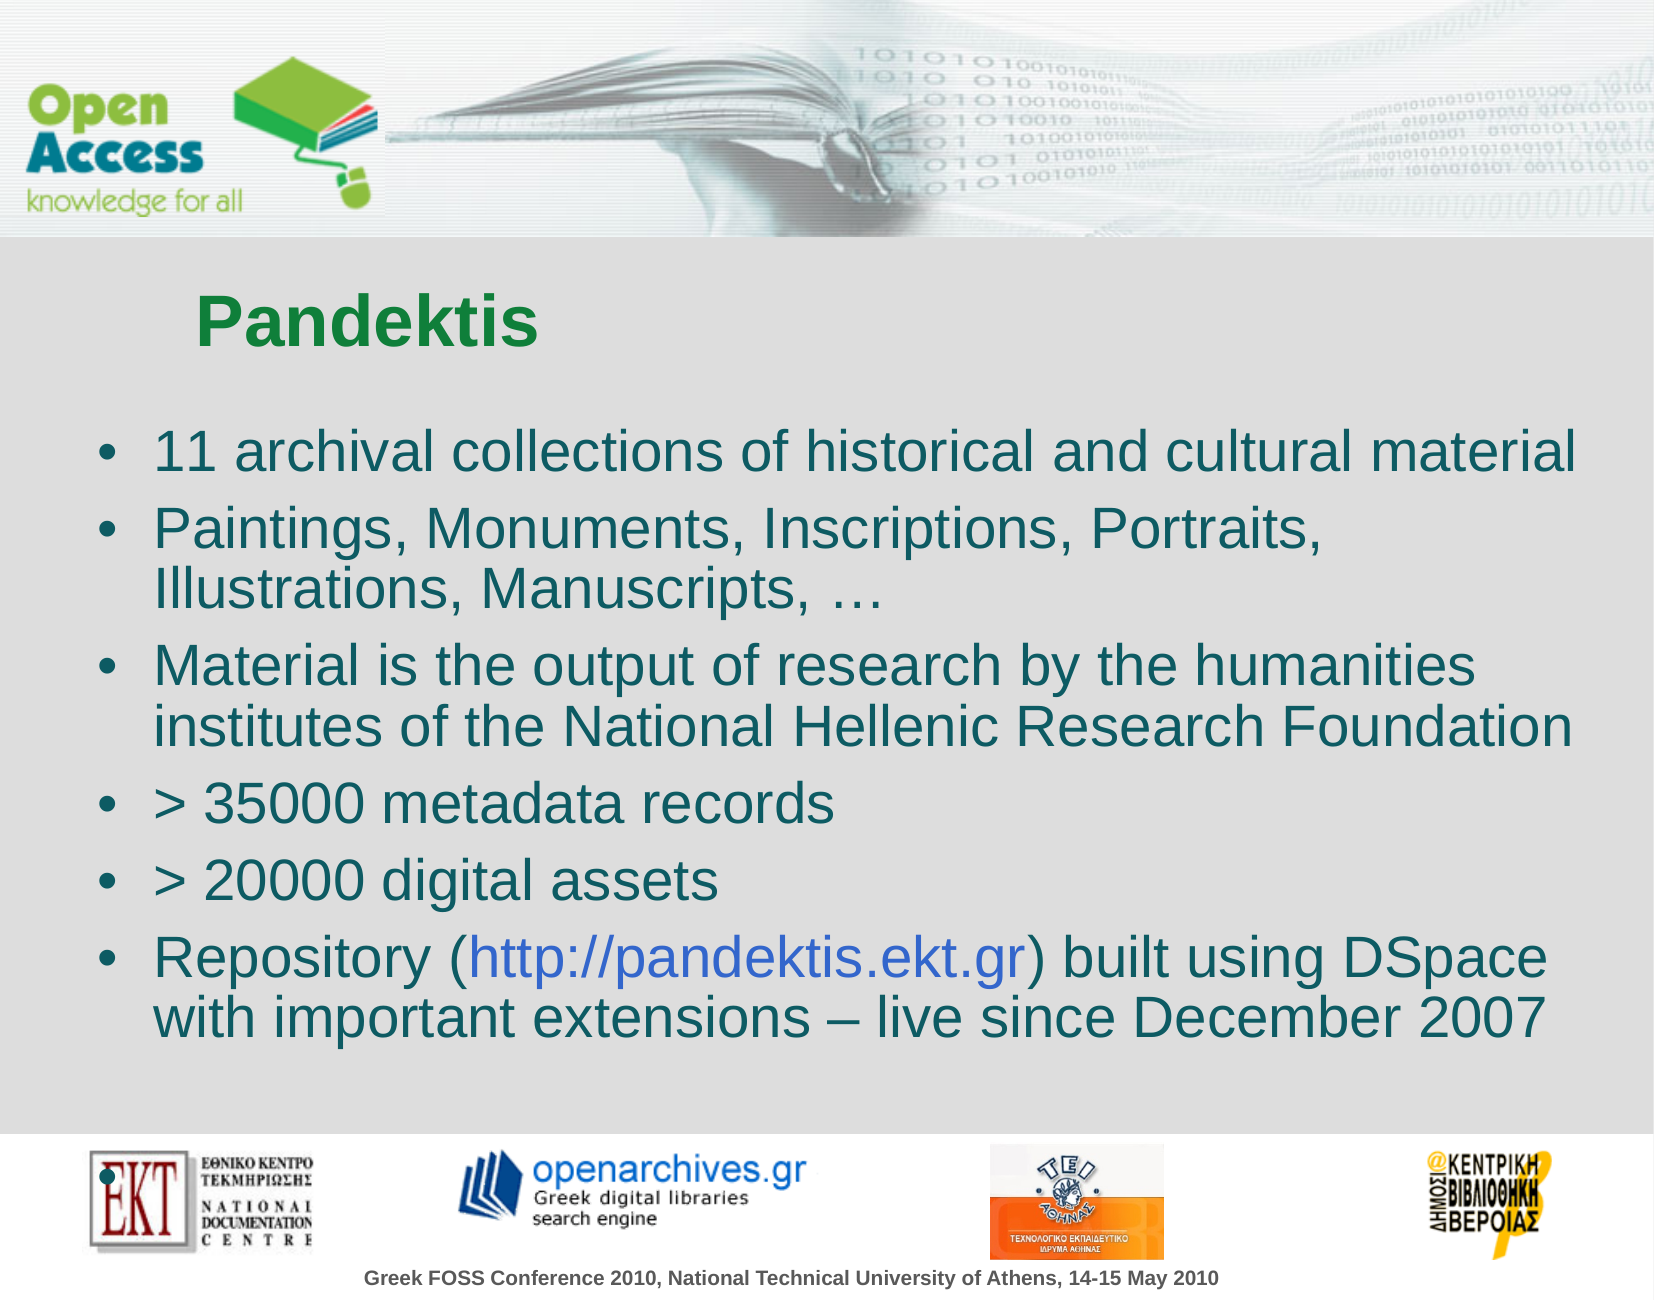

Pandektis
# 11 archival collections of historical and cultural material
Paintings, Monuments, Inscriptions, Portraits, Illustrations, Manuscripts, …
Material is the output of research by the humanities institutes of the National Hellenic Research Foundation
> 35000 metadata records
> 20000 digital assets
Repository (http://pandektis.ekt.gr) built using DSpace with important extensions – live since December 2007